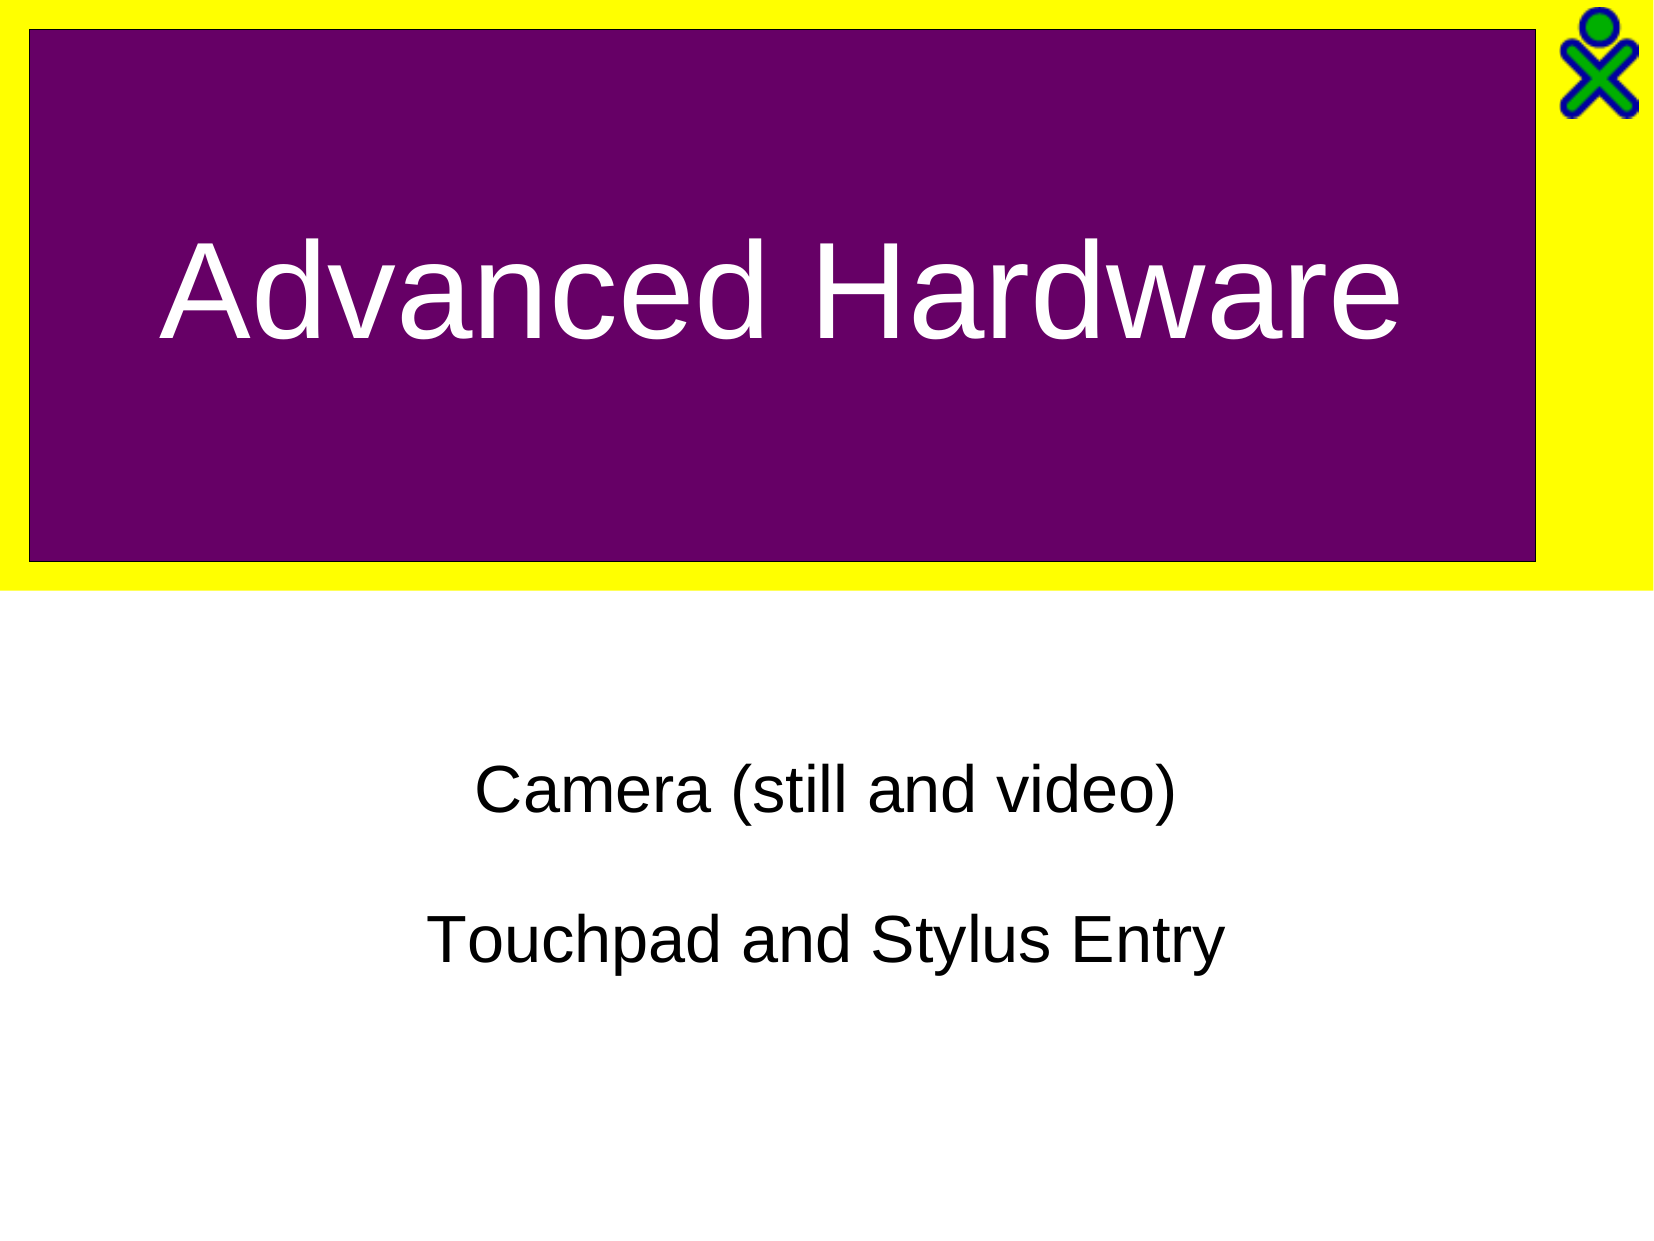

# Advanced Hardware
Camera (still and video)
Touchpad and Stylus Entry